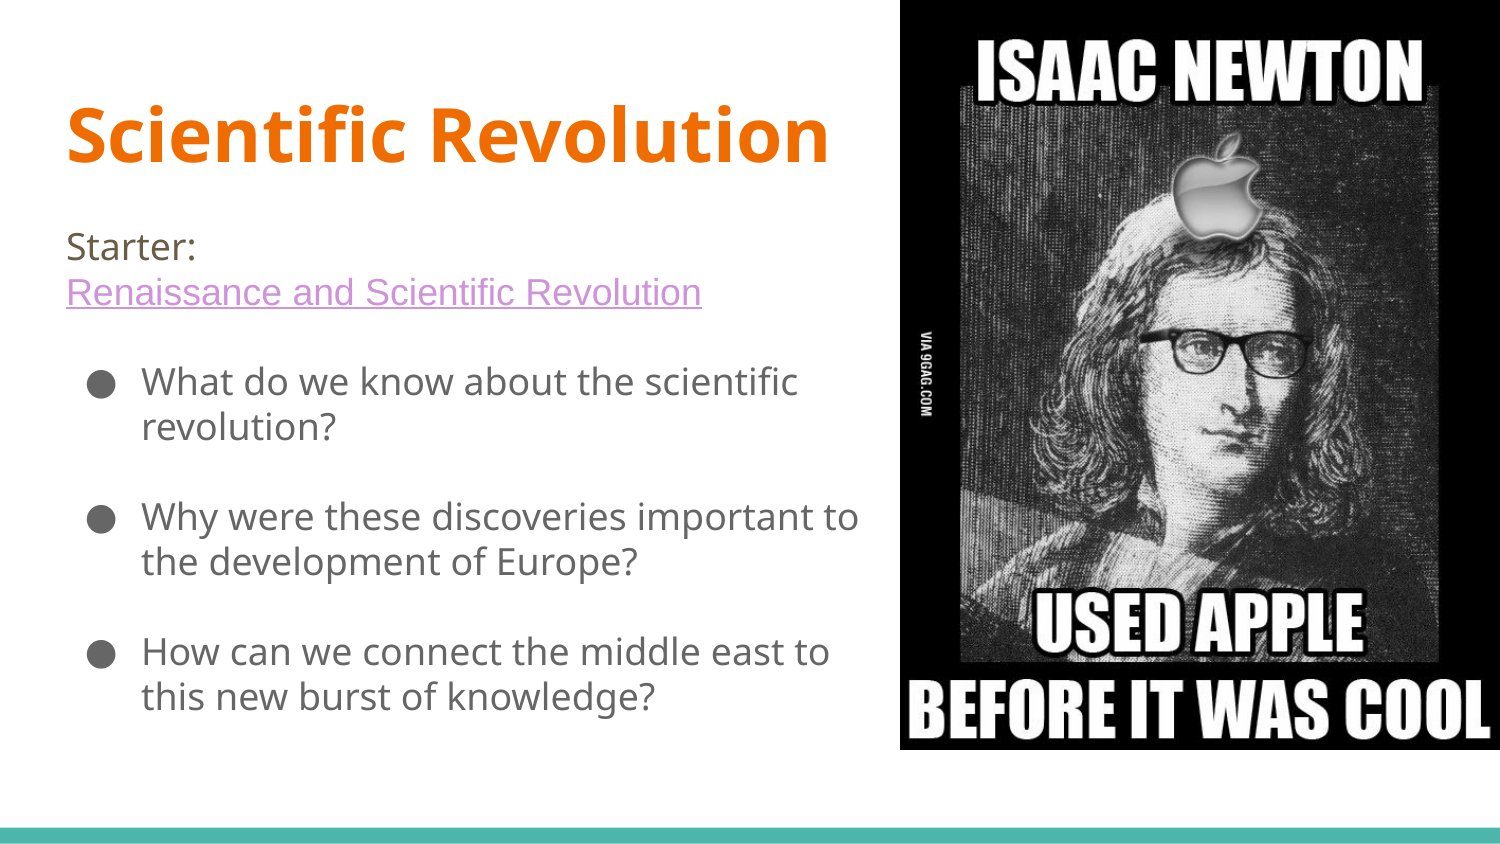

# Scientific Revolution
Starter:
Renaissance and Scientific Revolution
What do we know about the scientific revolution?
Why were these discoveries important to the development of Europe?
How can we connect the middle east to this new burst of knowledge?